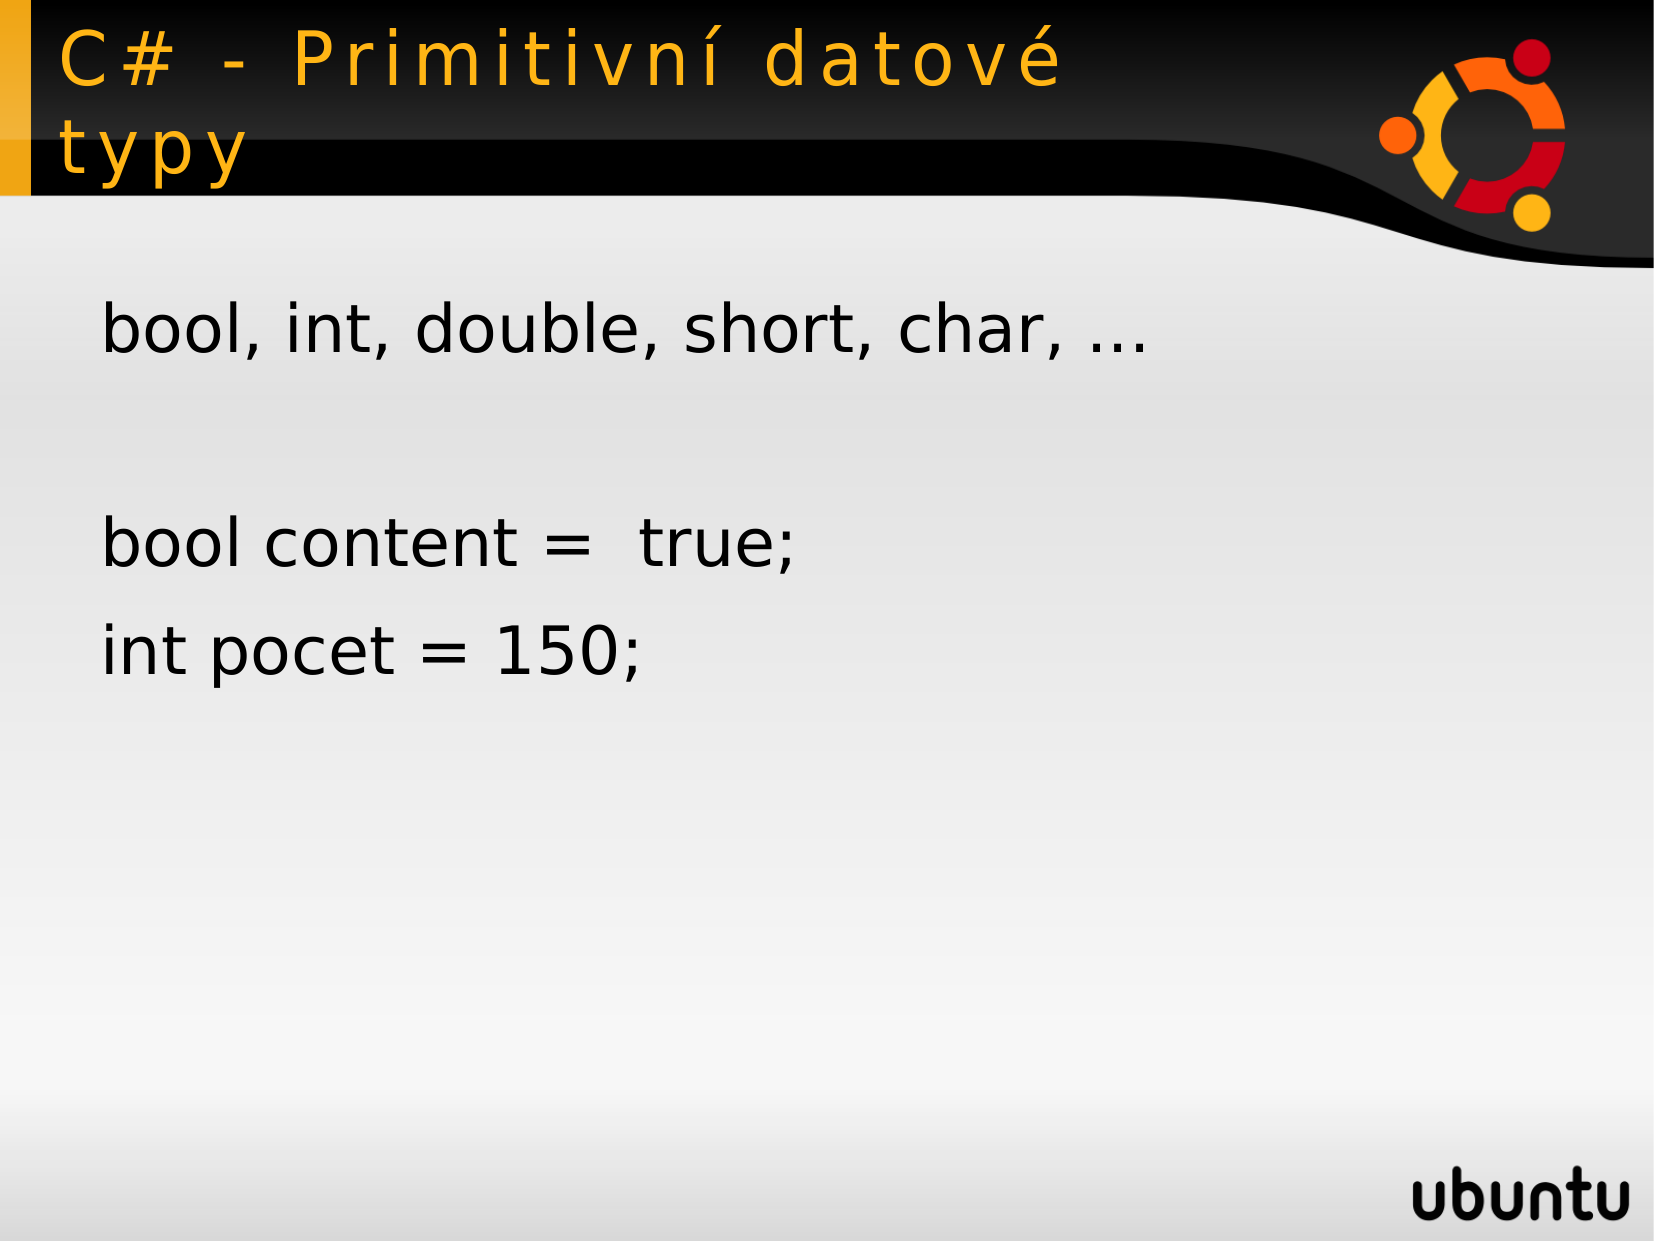

# C# - Primitivní datové typy
bool, int, double, short, char, ...
bool content = true;
int pocet = 150;